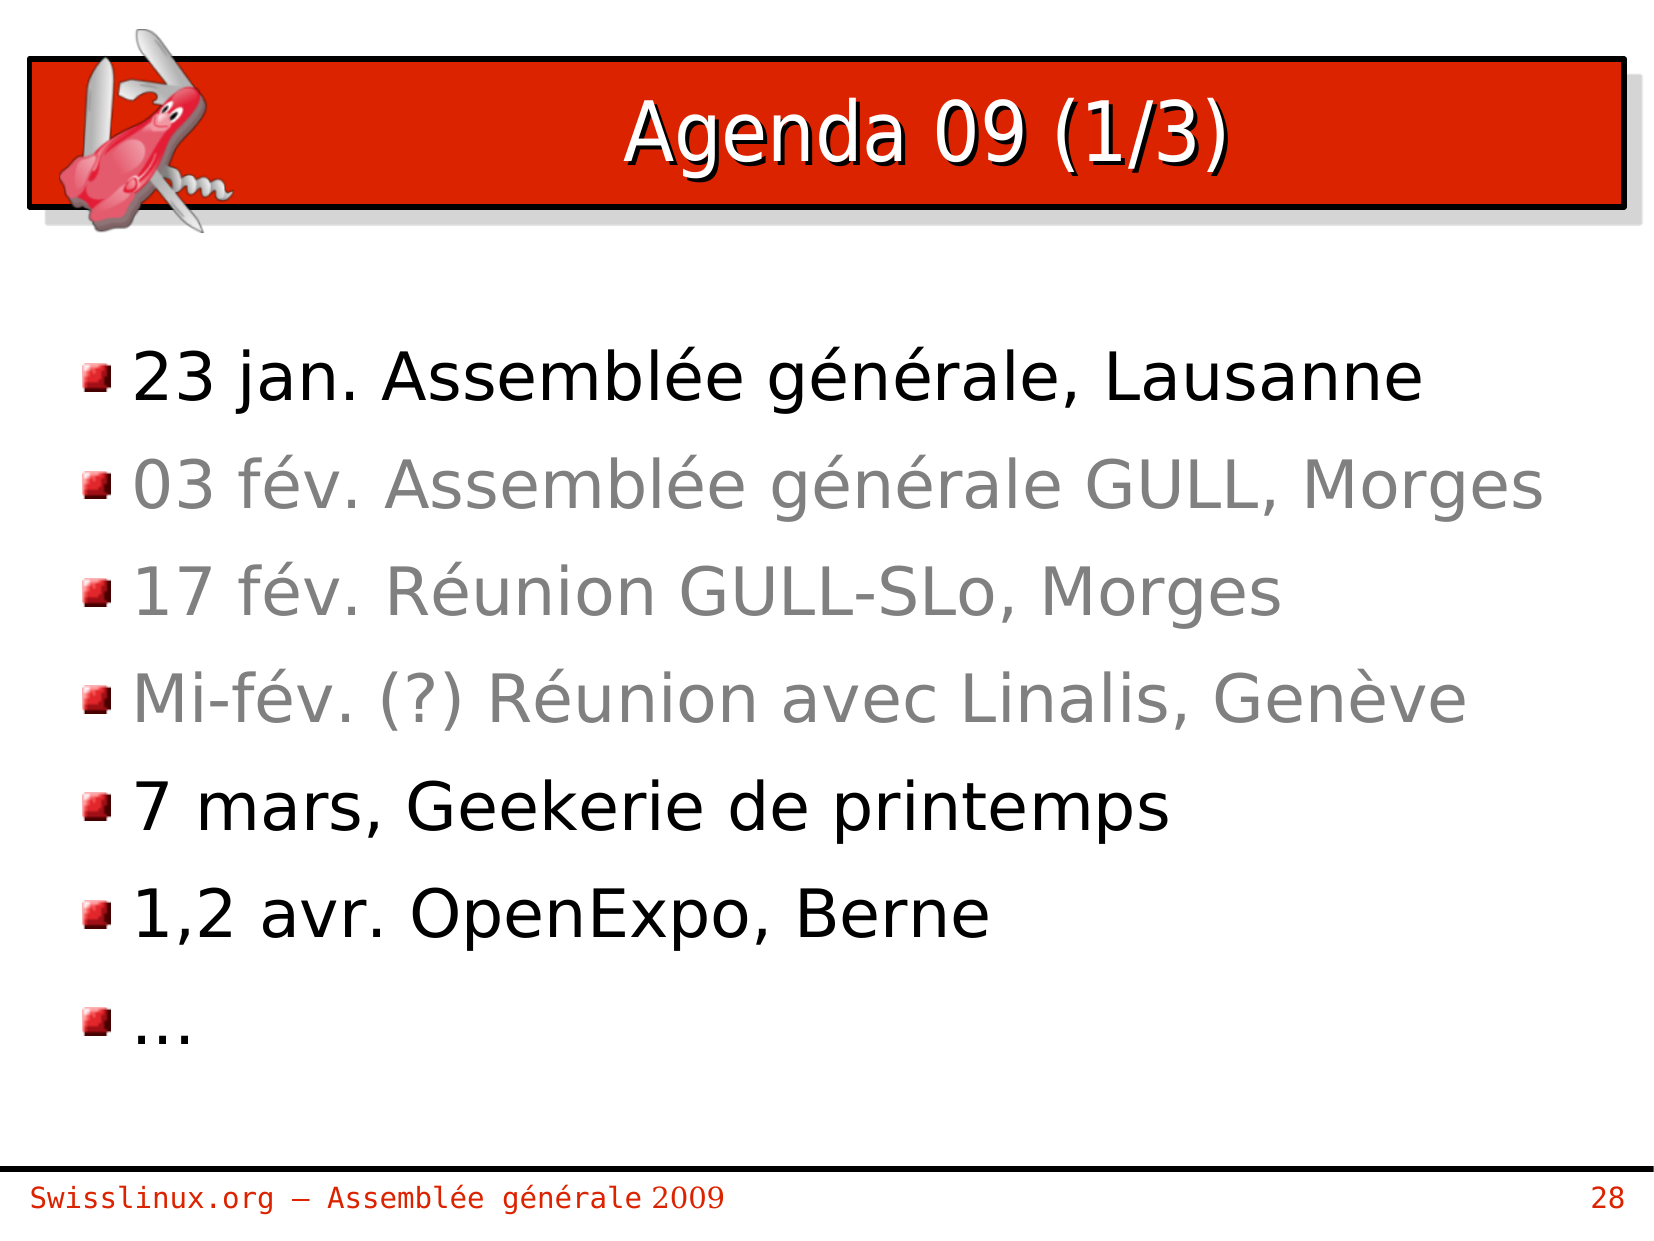

# Agenda 09 (1/3)
 23 jan. Assemblée générale, Lausanne
 03 fév. Assemblée générale GULL, Morges
 17 fév. Réunion GULL-SLo, Morges
 Mi-fév. (?) Réunion avec Linalis, Genève
 7 mars, Geekerie de printemps
 1,2 avr. OpenExpo, Berne
 ...
26 Janvier 2007
28